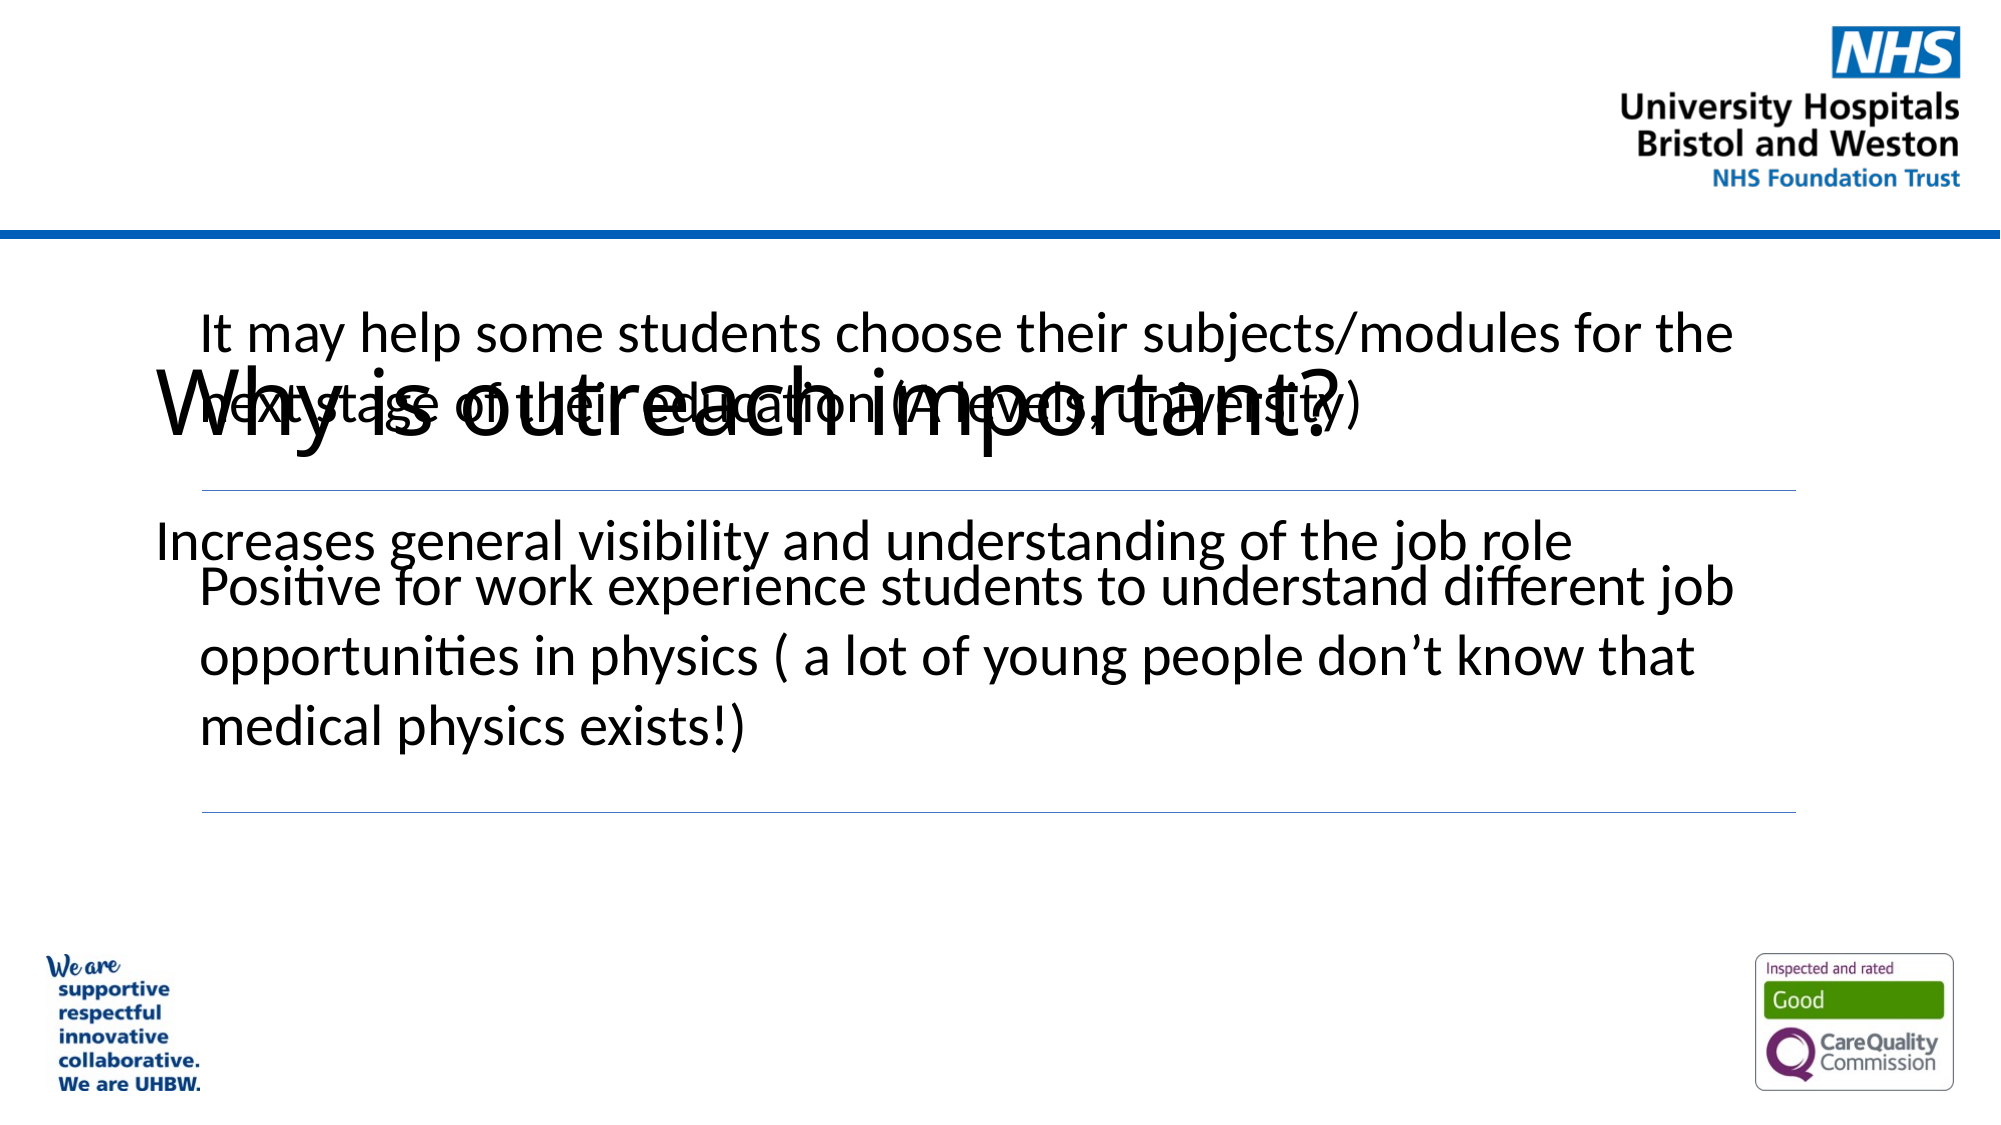

It may help some students choose their subjects/modules for the next stage of their education (A levels, university)
# Why is outreach important?
Increases general visibility and understanding of the job role
Positive for work experience students to understand different job opportunities in physics ( a lot of young people don’t know that medical physics exists!)